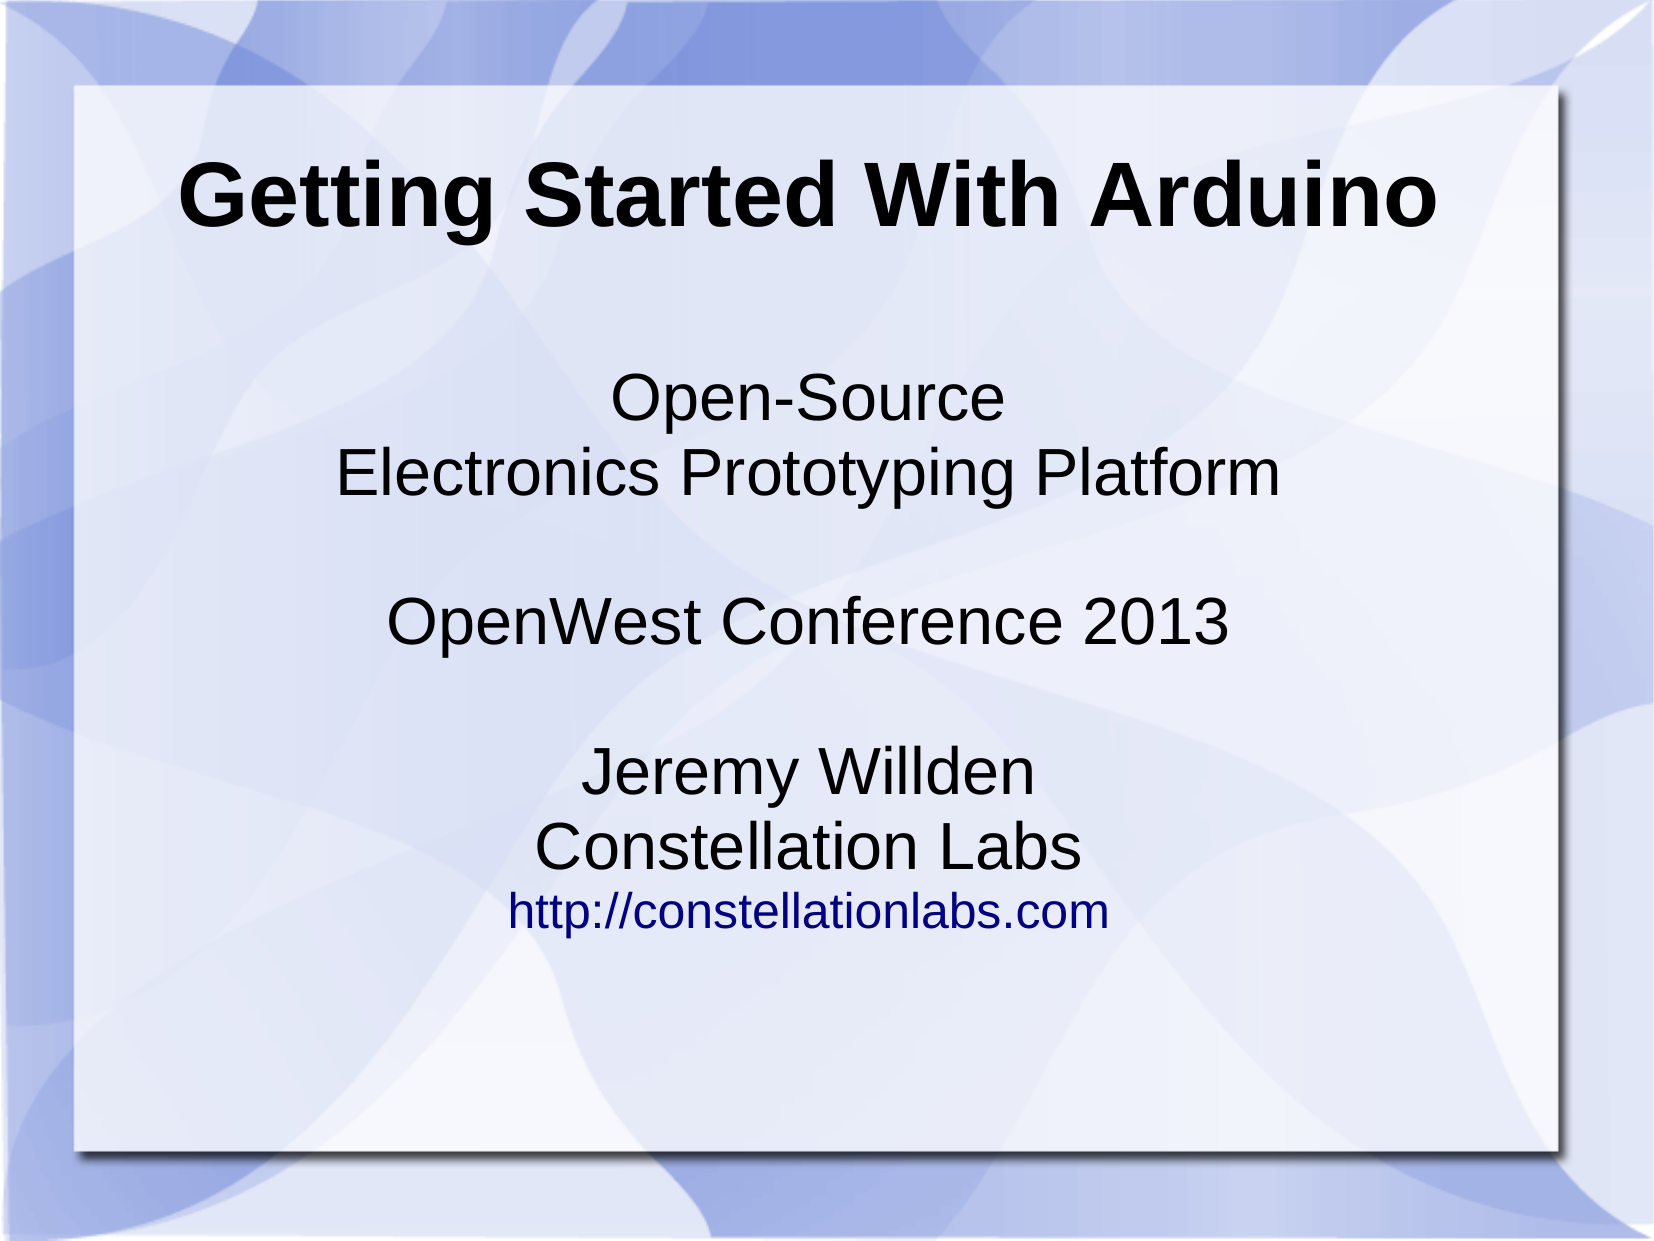

# Getting Started With Arduino
Open-Source
Electronics Prototyping Platform
OpenWest Conference 2013
Jeremy Willden
Constellation Labs
http://constellationlabs.com